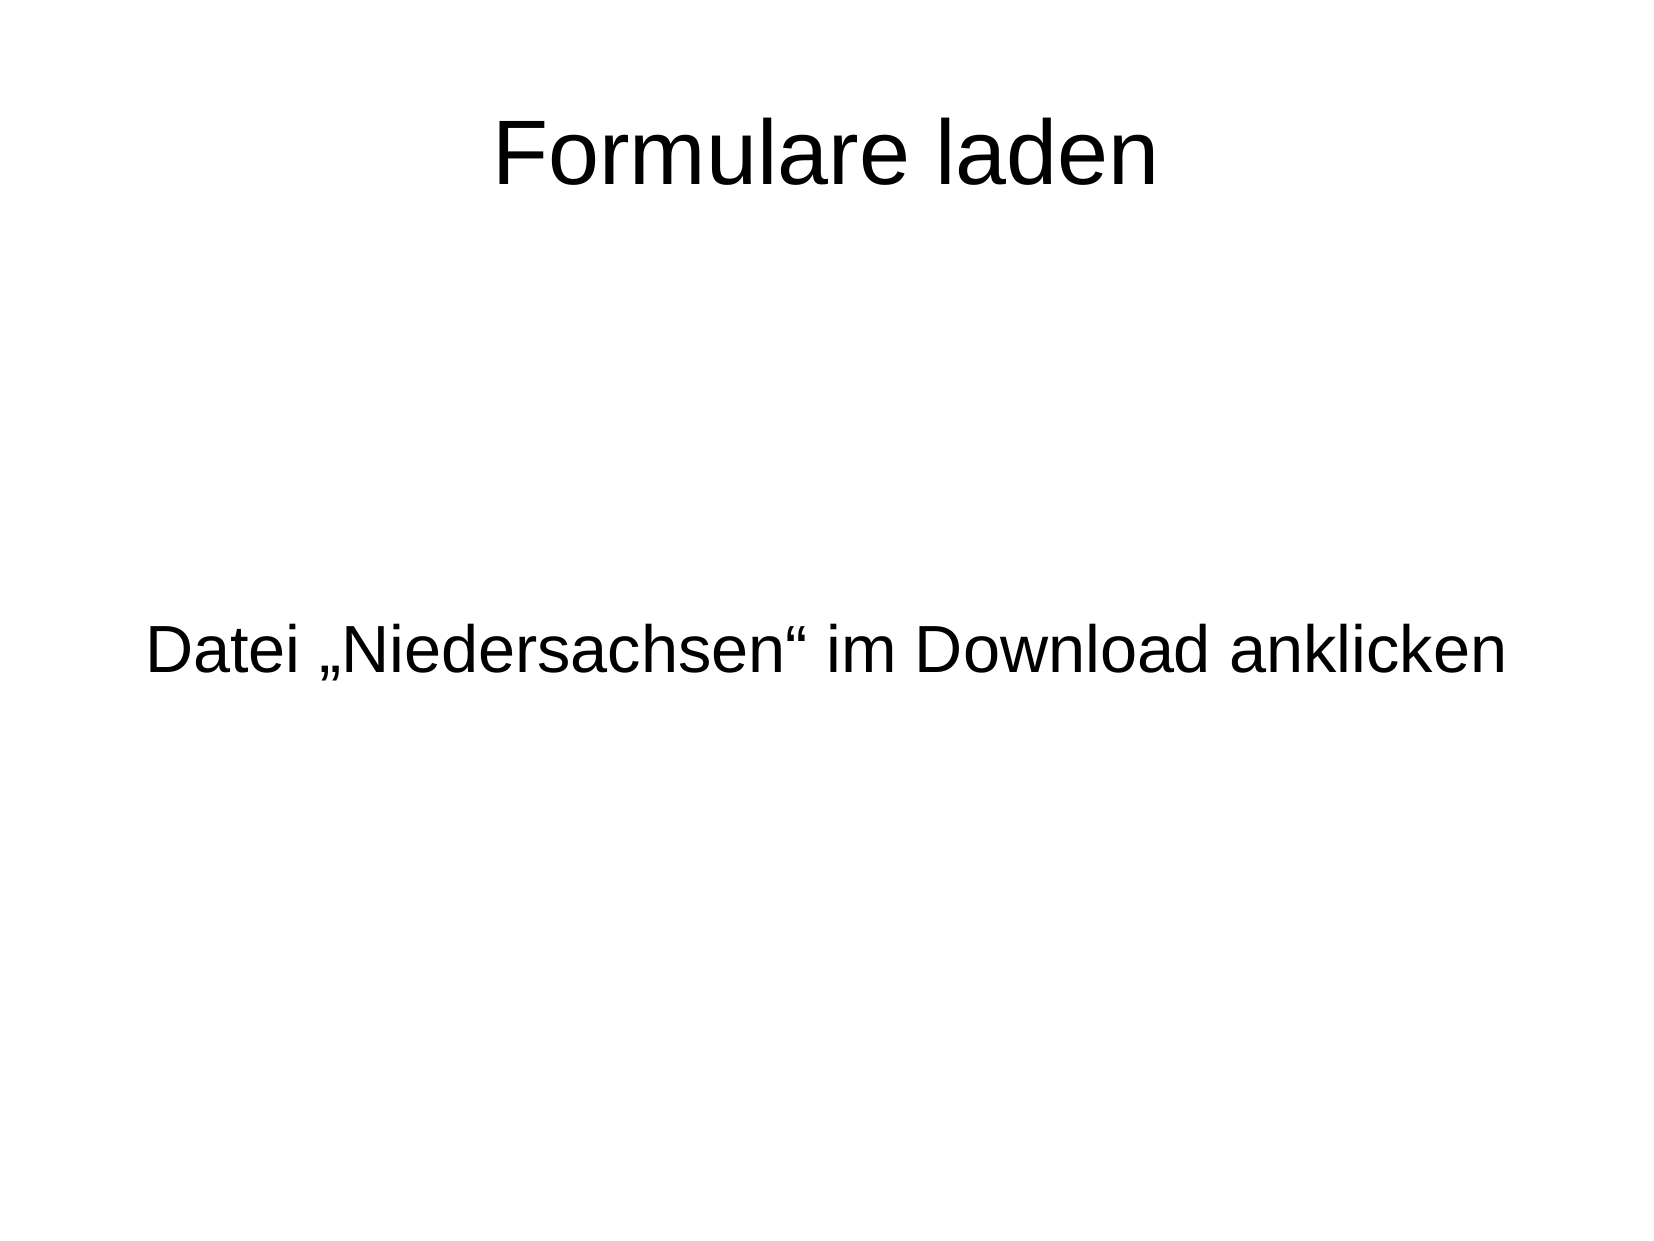

# Formulare laden
Datei „Niedersachsen“ im Download anklicken